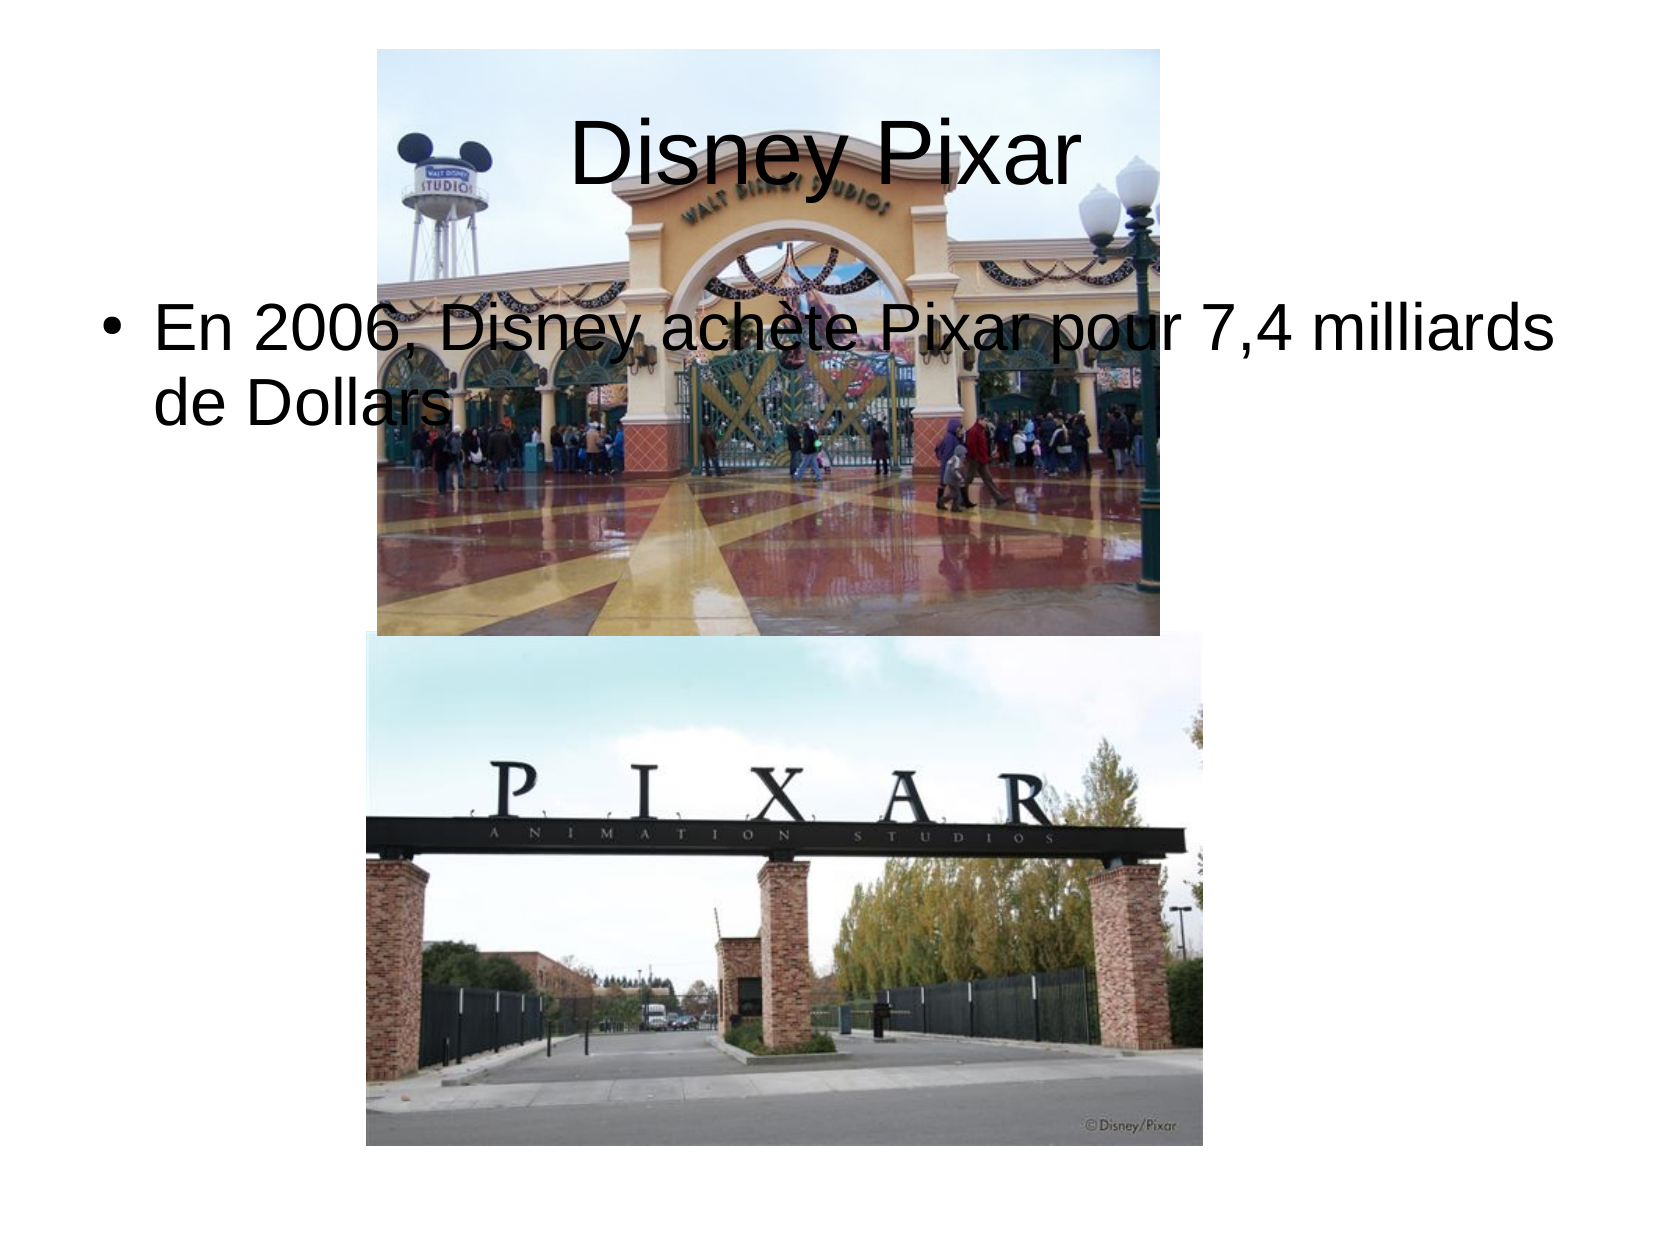

# Disney Pixar
En 2006, Disney achète Pixar pour 7,4 milliards de Dollars